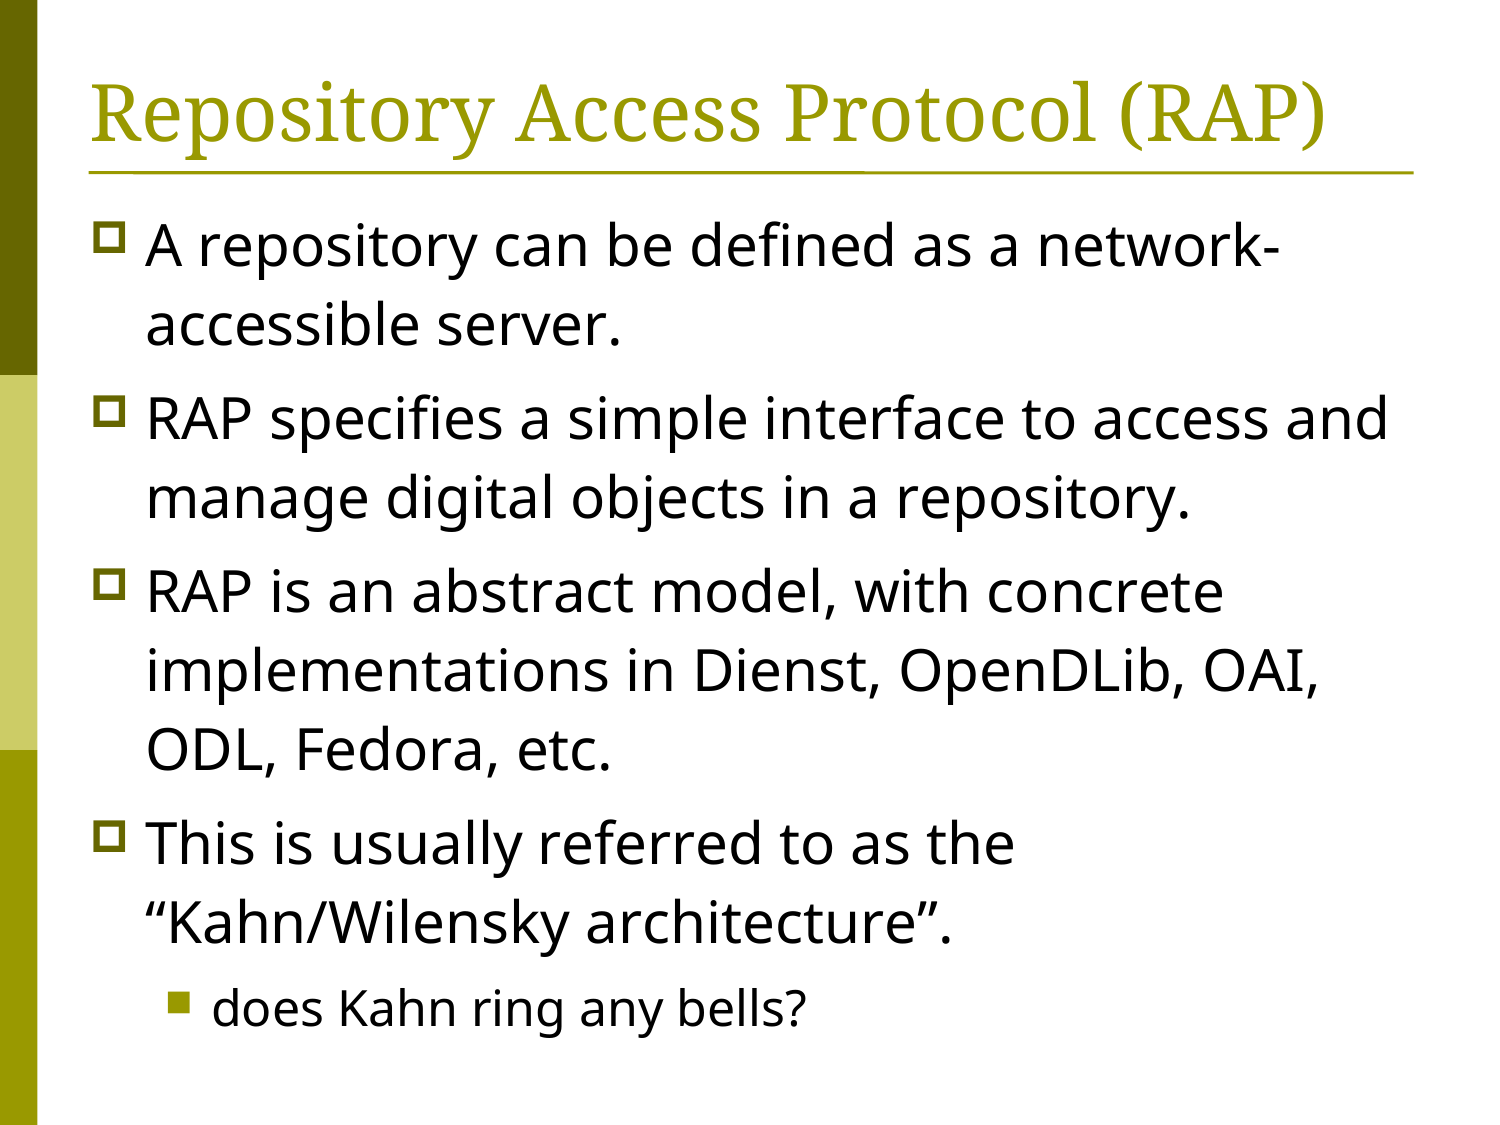

# Repository Access Protocol (RAP)‏
A repository can be defined as a network-accessible server.
RAP specifies a simple interface to access and manage digital objects in a repository.
RAP is an abstract model, with concrete implementations in Dienst, OpenDLib, OAI, ODL, Fedora, etc.
This is usually referred to as the “Kahn/Wilensky architecture”.
does Kahn ring any bells?